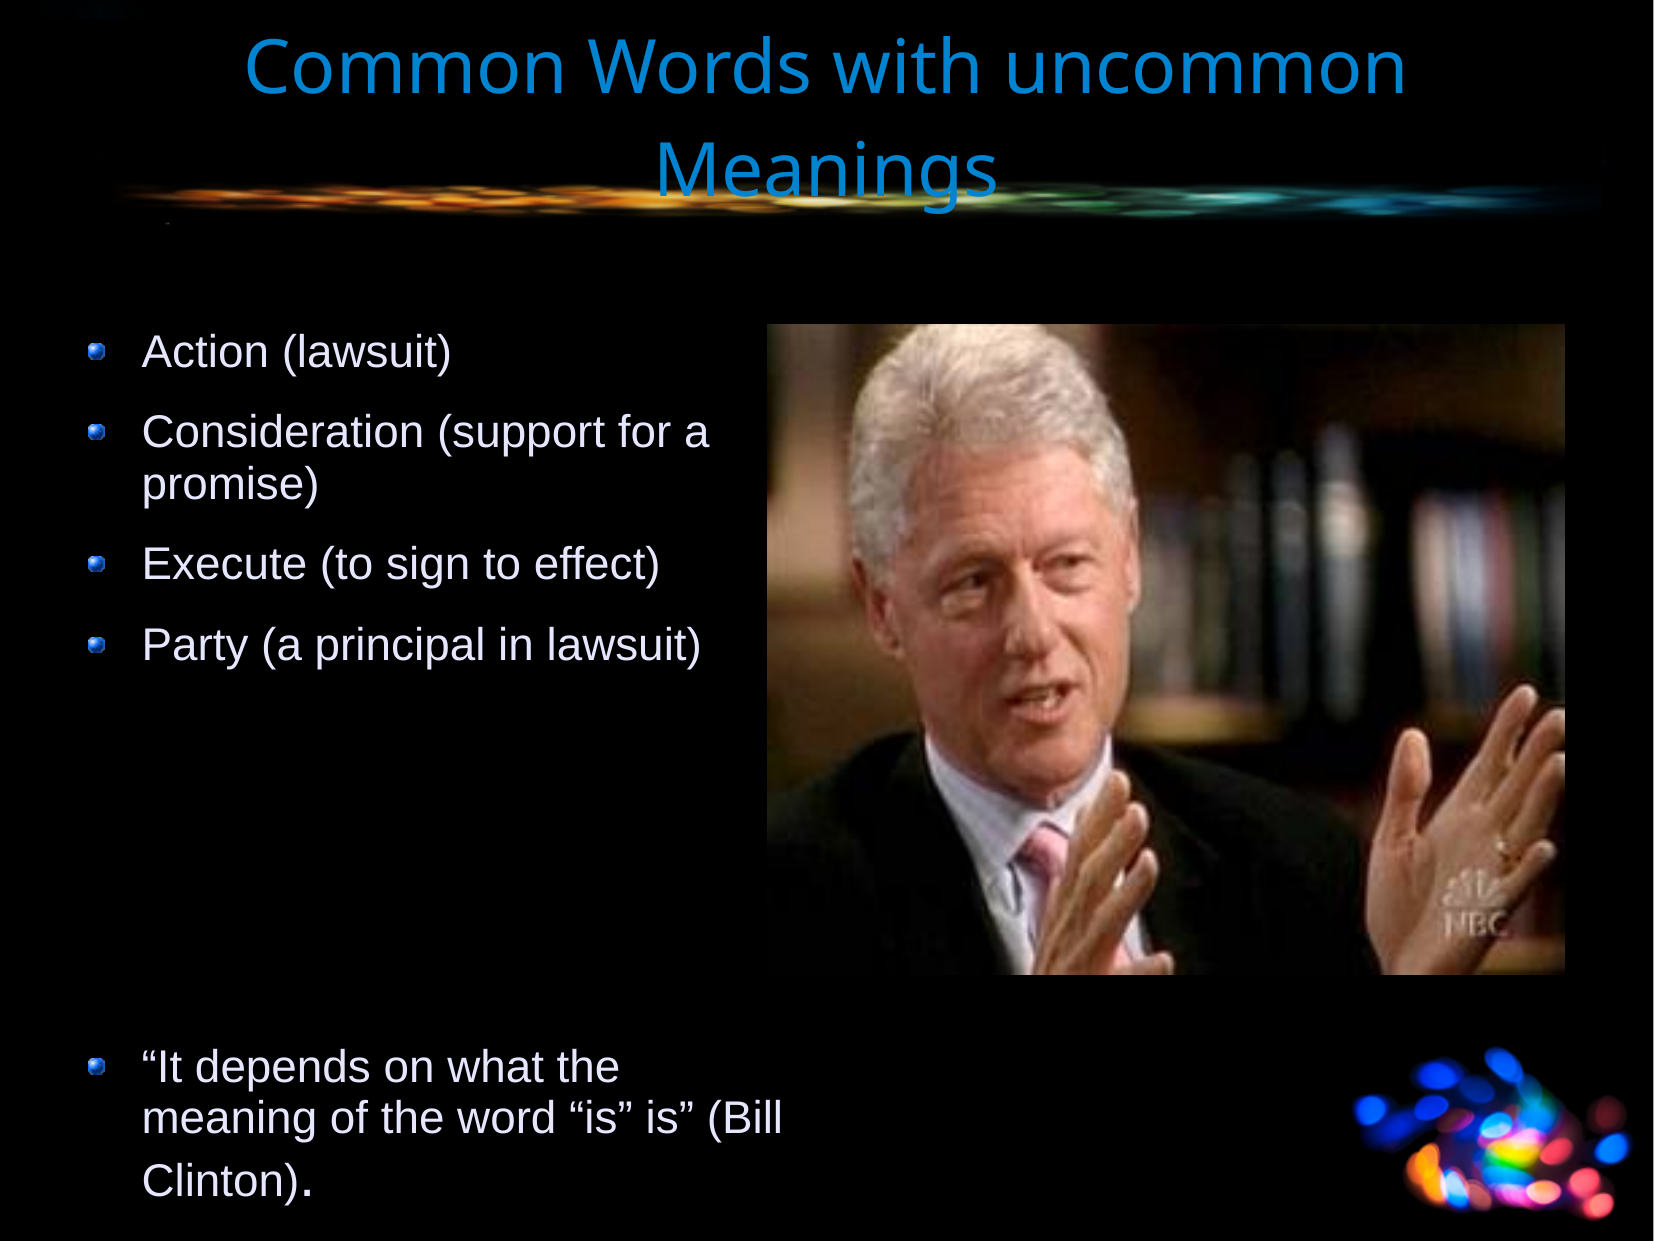

# Common Words with uncommon Meanings
Action (lawsuit)
Consideration (support for a promise)
Execute (to sign to effect)
Party (a principal in lawsuit)
“It depends on what the meaning of the word “is” is” (Bill Clinton).